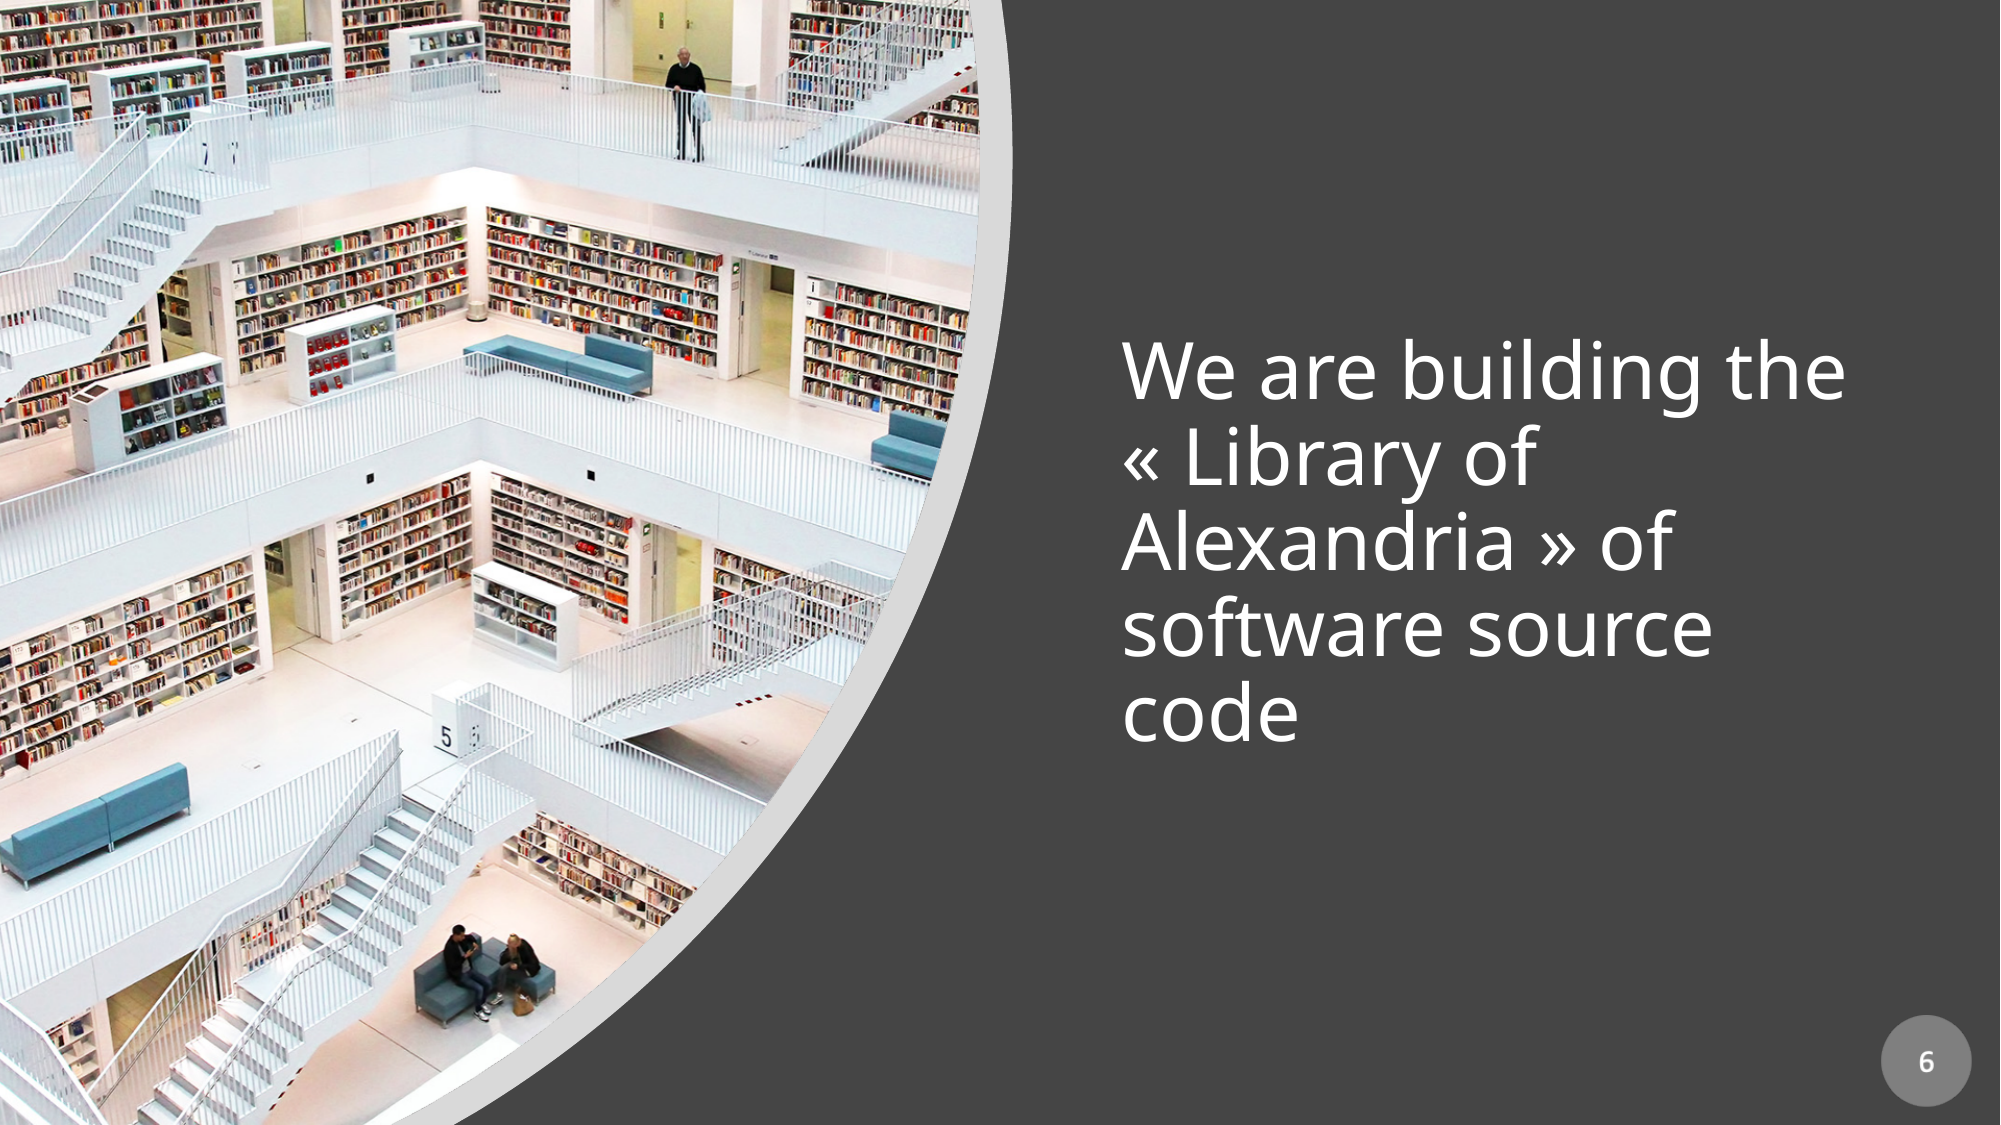

# We are building the « Library of Alexandria » of software source code